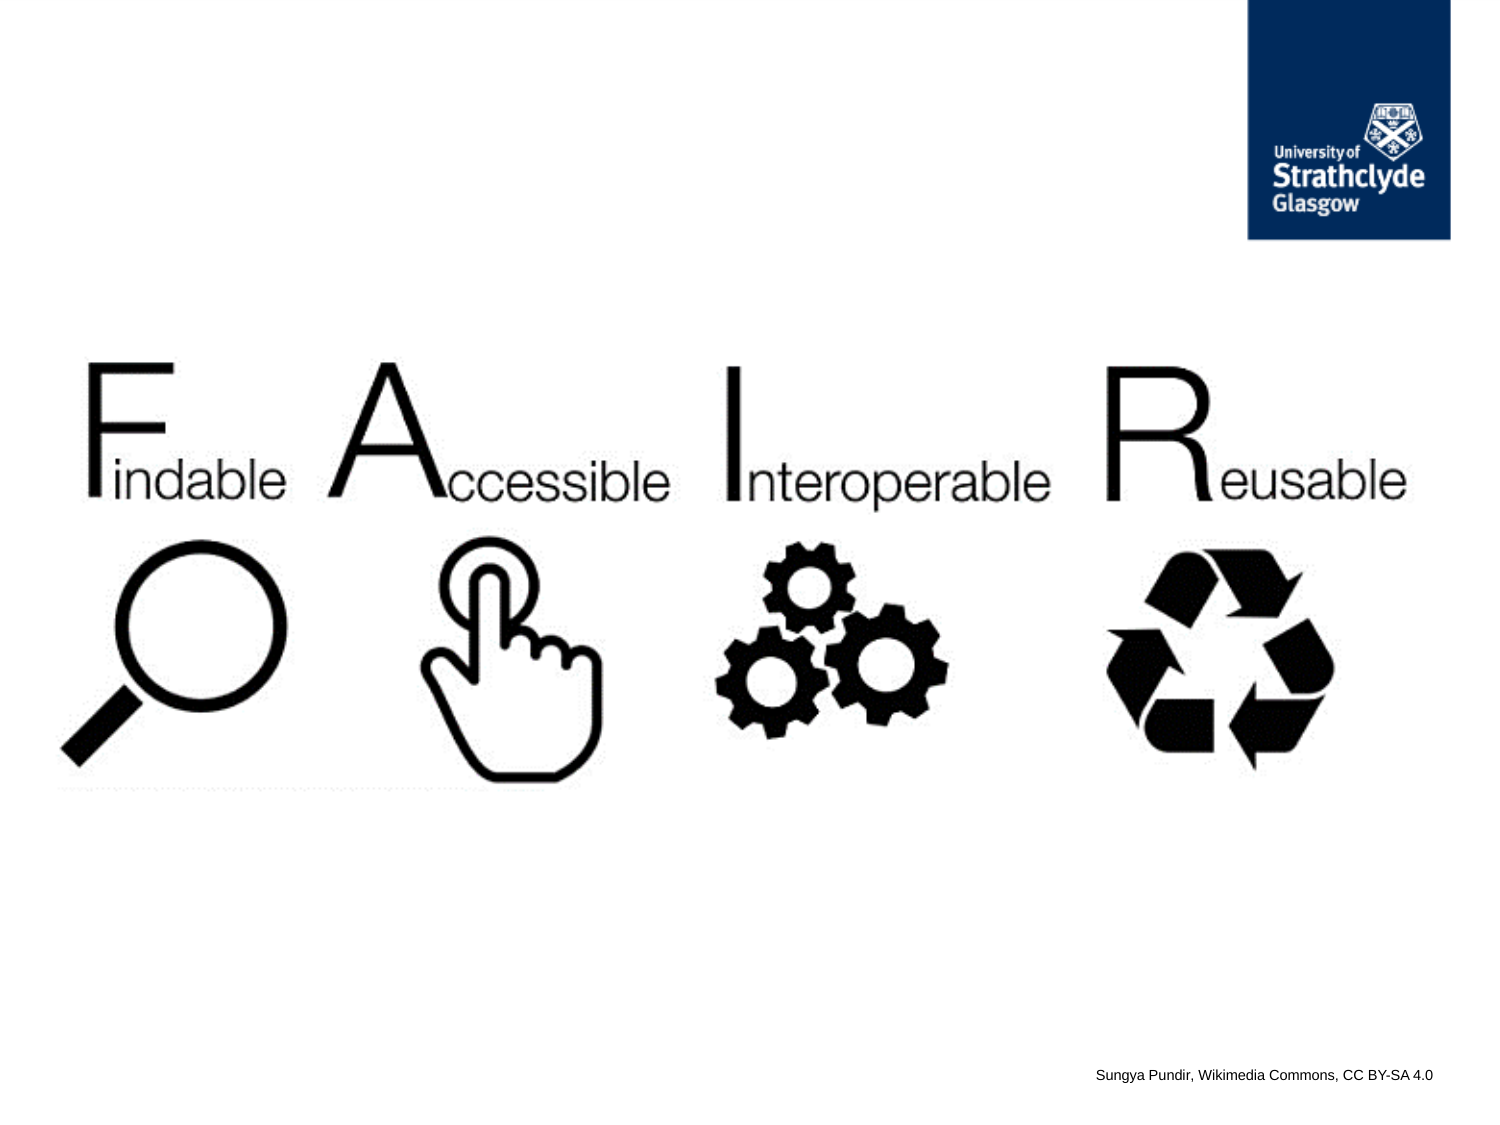

Sungya Pundir, Wikimedia Commons, CC BY-SA 4.0